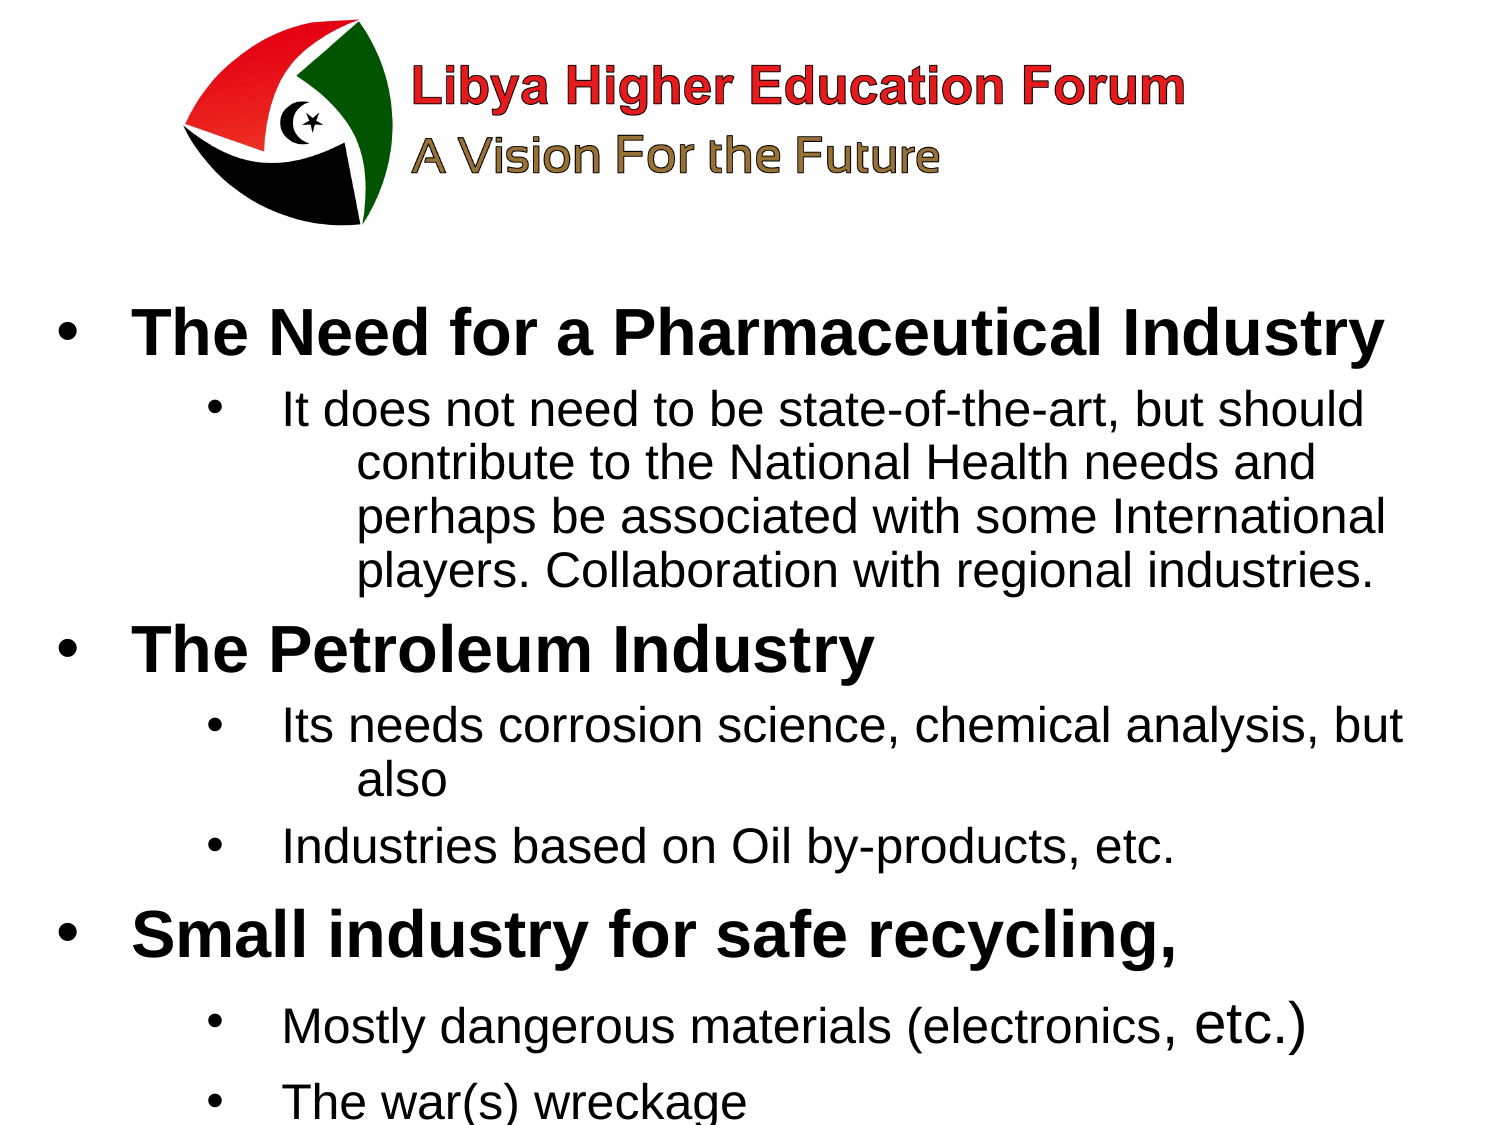

# The Need for a Pharmaceutical Industry
It does not need to be state-of-the-art, but should contribute to the National Health needs and perhaps be associated with some International players. Collaboration with regional industries.
The Petroleum Industry
Its needs corrosion science, chemical analysis, but also
Industries based on Oil by-products, etc.
Small industry for safe recycling,
Mostly dangerous materials (electronics, etc.)
The war(s) wreckage